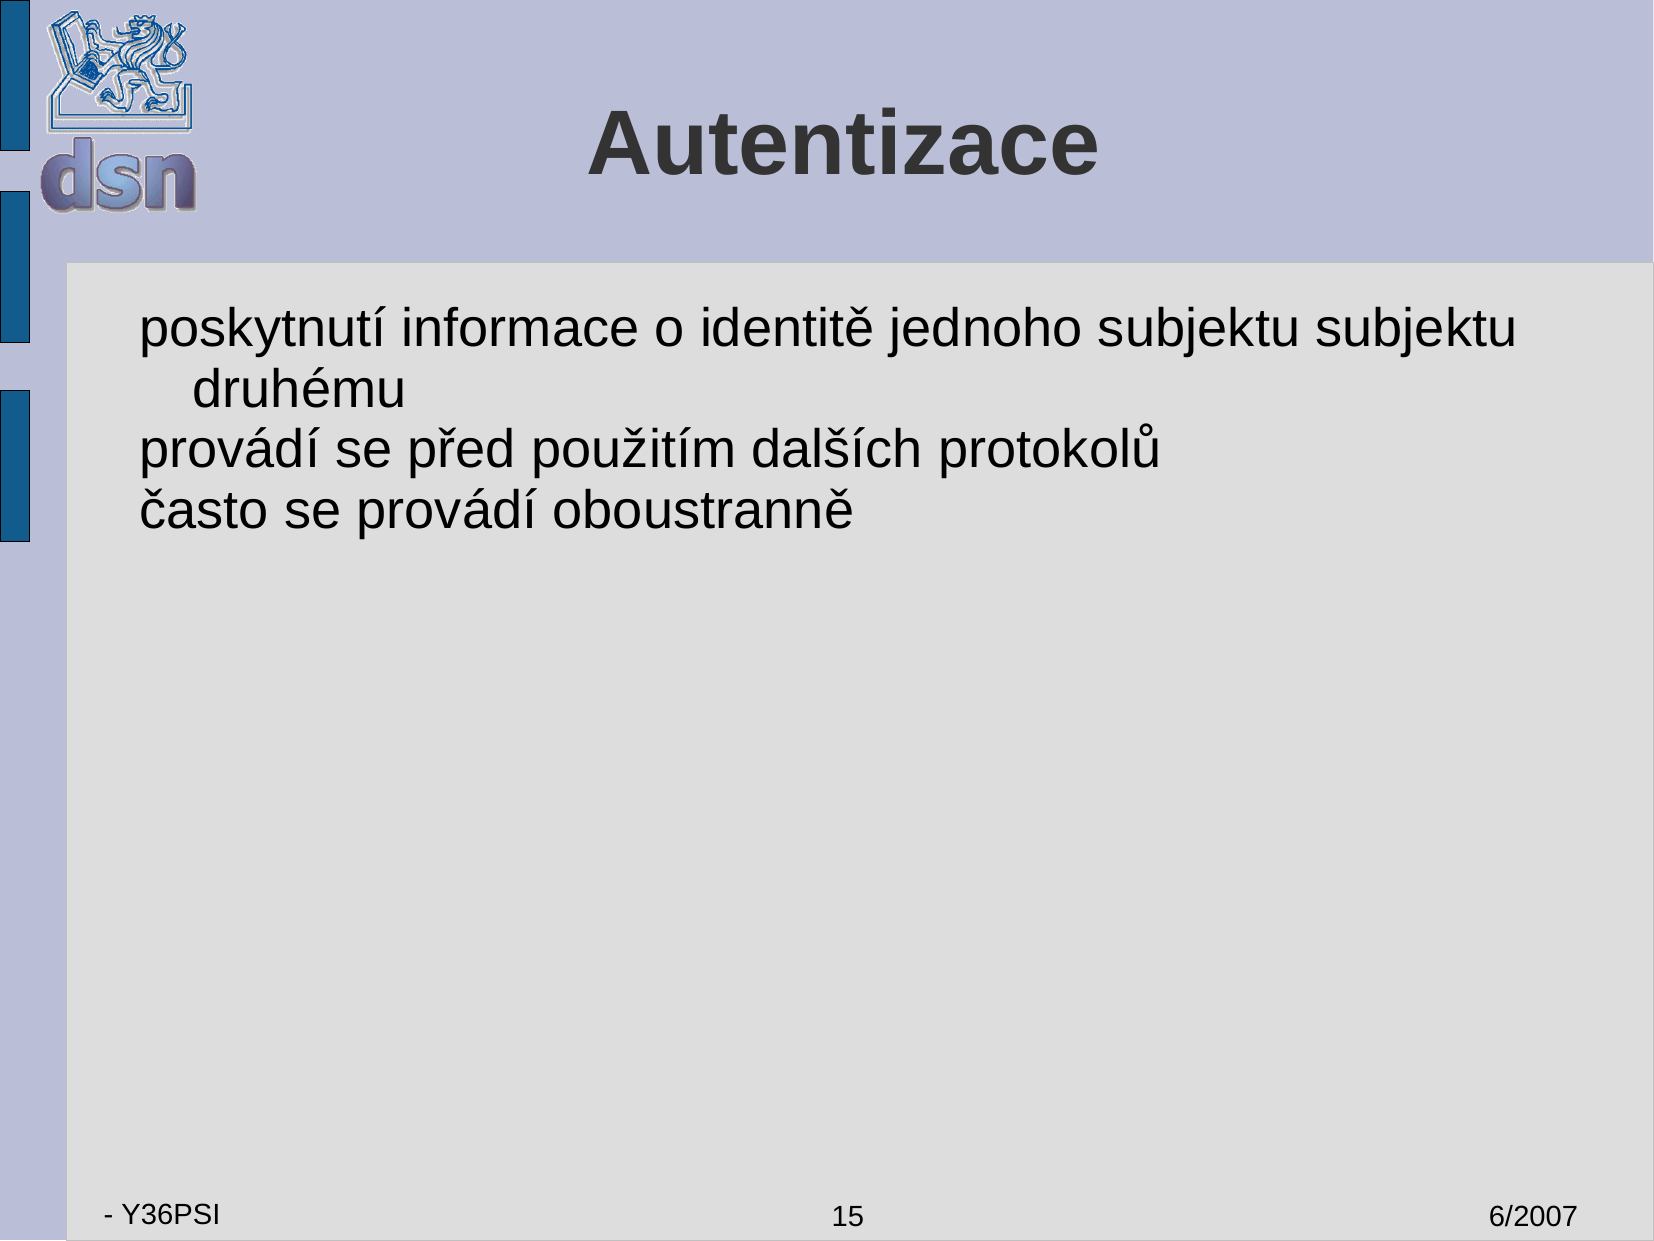

# Autentizace
poskytnutí informace o identitě jednoho subjektu subjektu druhému
provádí se před použitím dalších protokolů
často se provádí oboustranně